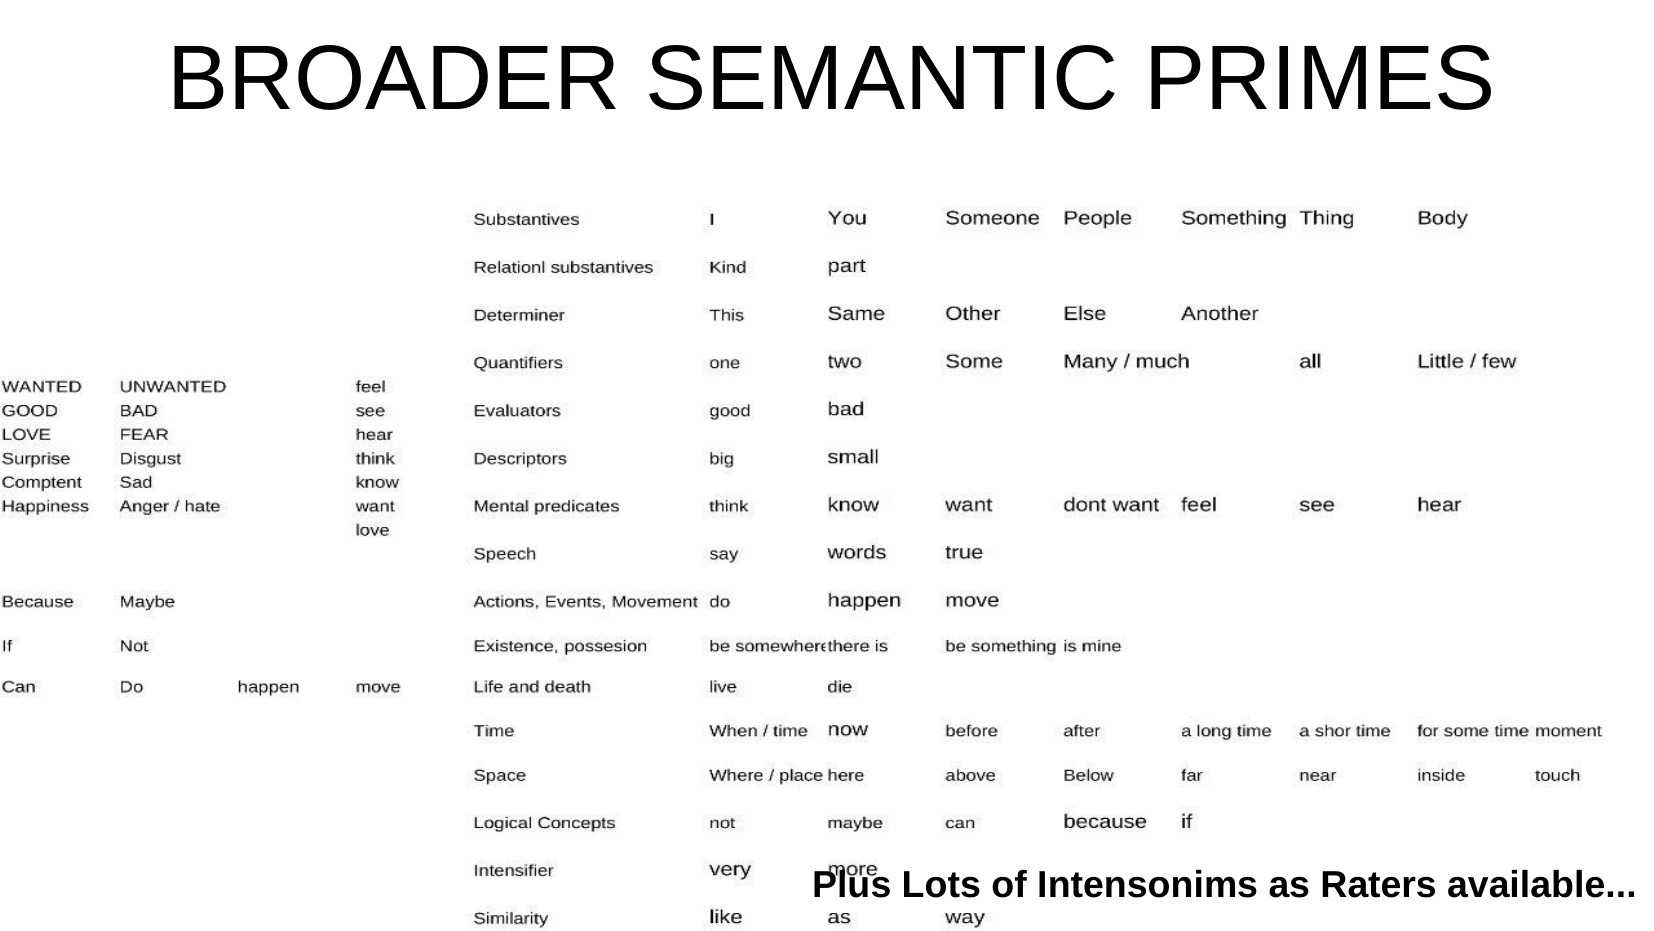

# BROADER SEMANTIC PRIMES
Plus Lots of Intensonims as Raters available...